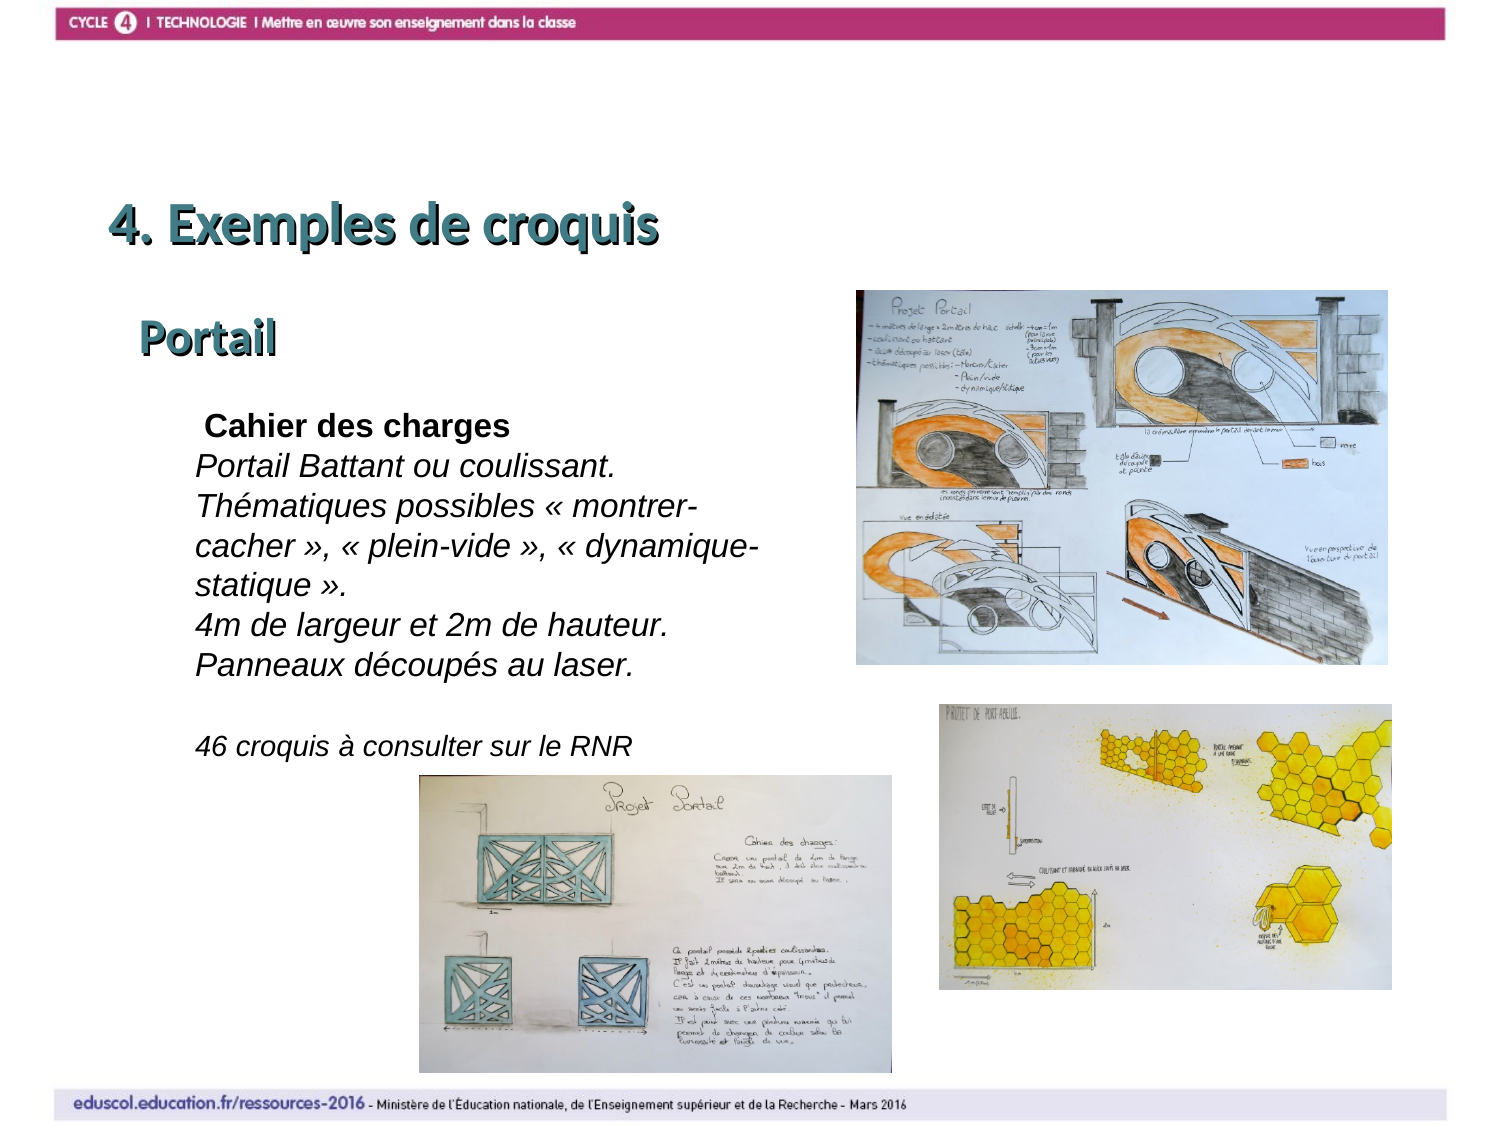

# 4. Exemples de croquis
Portail
	 Cahier des charges
	Portail Battant ou coulissant.
	Thématiques possibles « montrer-cacher », « plein-vide », « dynamique-statique ».
	4m de largeur et 2m de hauteur.
	Panneaux découpés au laser.
	46 croquis à consulter sur le RNR